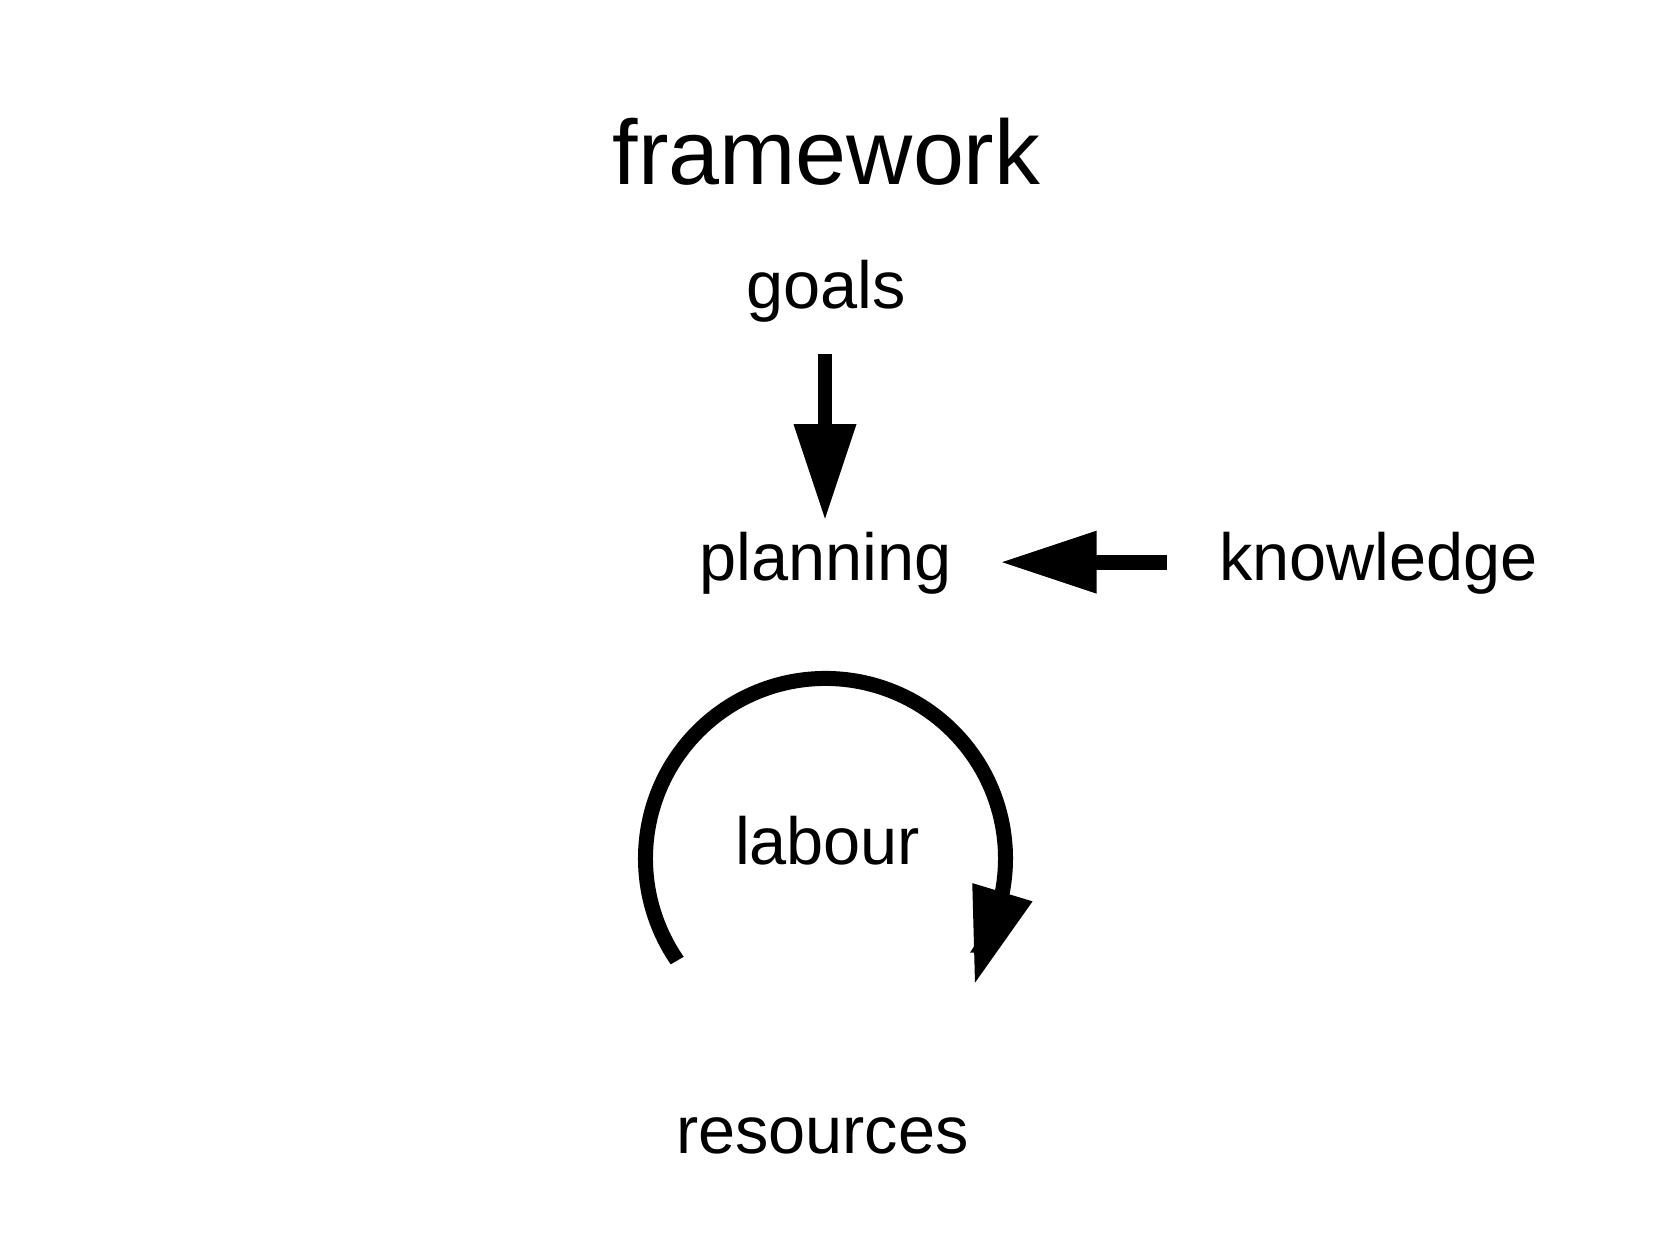

# framework
goals
planning
knowledge
labour
resources